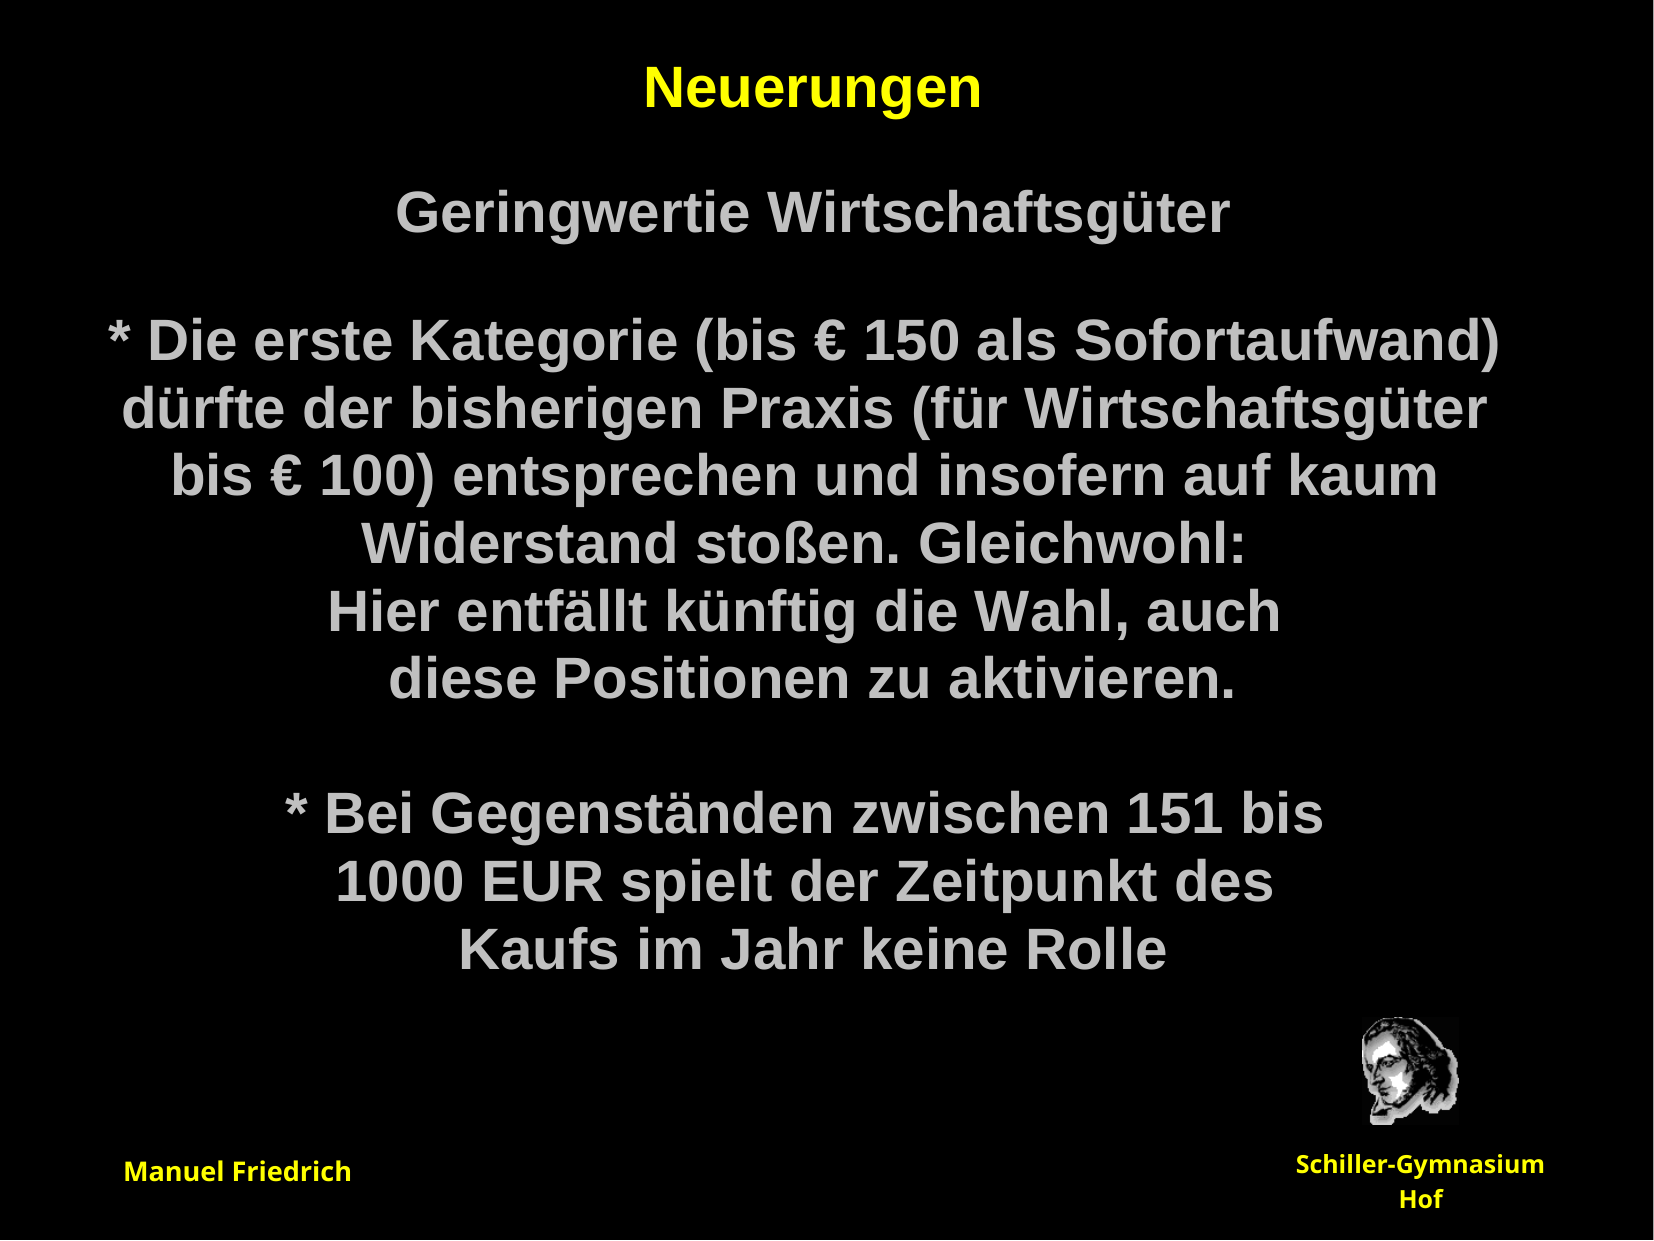

Neuerungen
Geringwertie Wirtschaftsgüter
* Die erste Kategorie (bis € 150 als Sofortaufwand)
dürfte der bisherigen Praxis (für Wirtschaftsgüter
bis € 100) entsprechen und insofern auf kaum
Widerstand stoßen. Gleichwohl:
Hier entfällt künftig die Wahl, auch
diese Positionen zu aktivieren.
* Bei Gegenständen zwischen 151 bis
1000 EUR spielt der Zeitpunkt des
Kaufs im Jahr keine Rolle
Schiller-Gymnasium
Hof
Manuel Friedrich